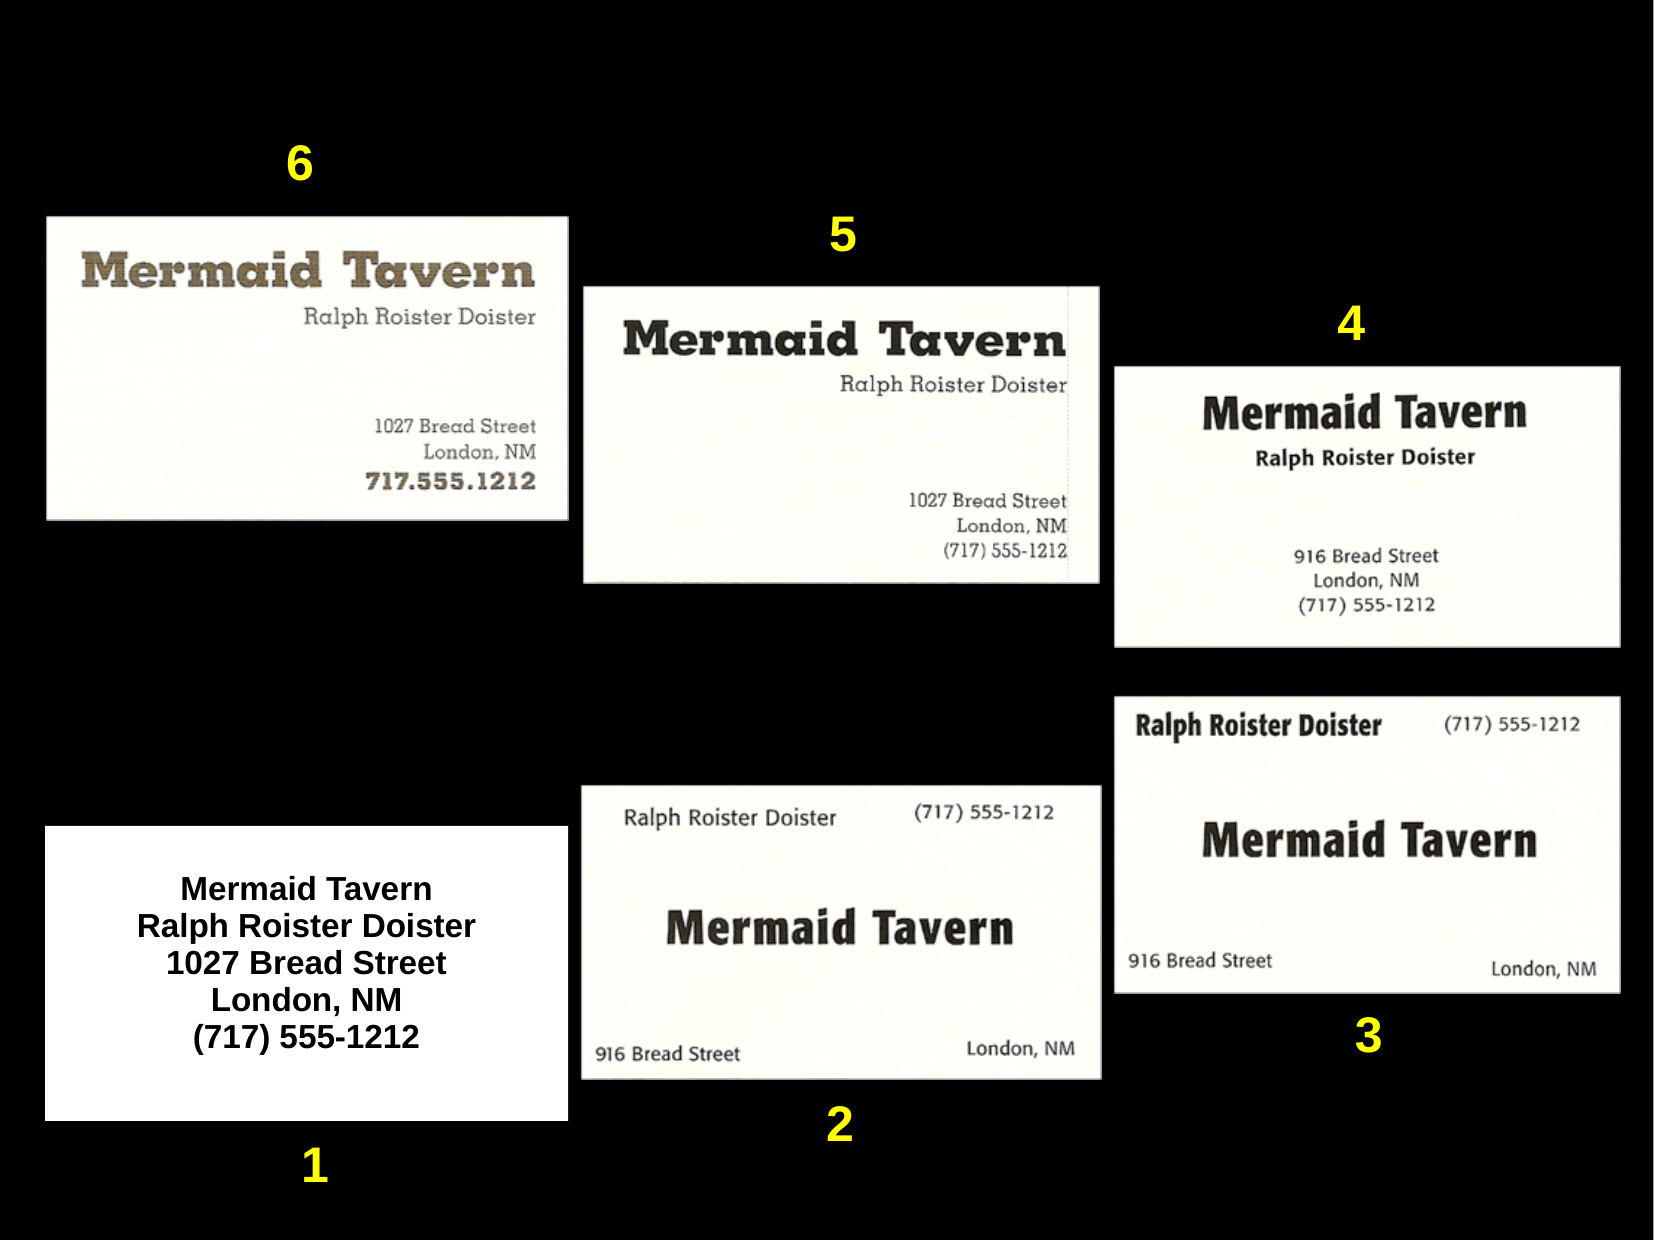

6
5
4
Mermaid Tavern
Ralph Roister Doister
1027 Bread Street
London, NM
(717) 555-1212
3
2
1